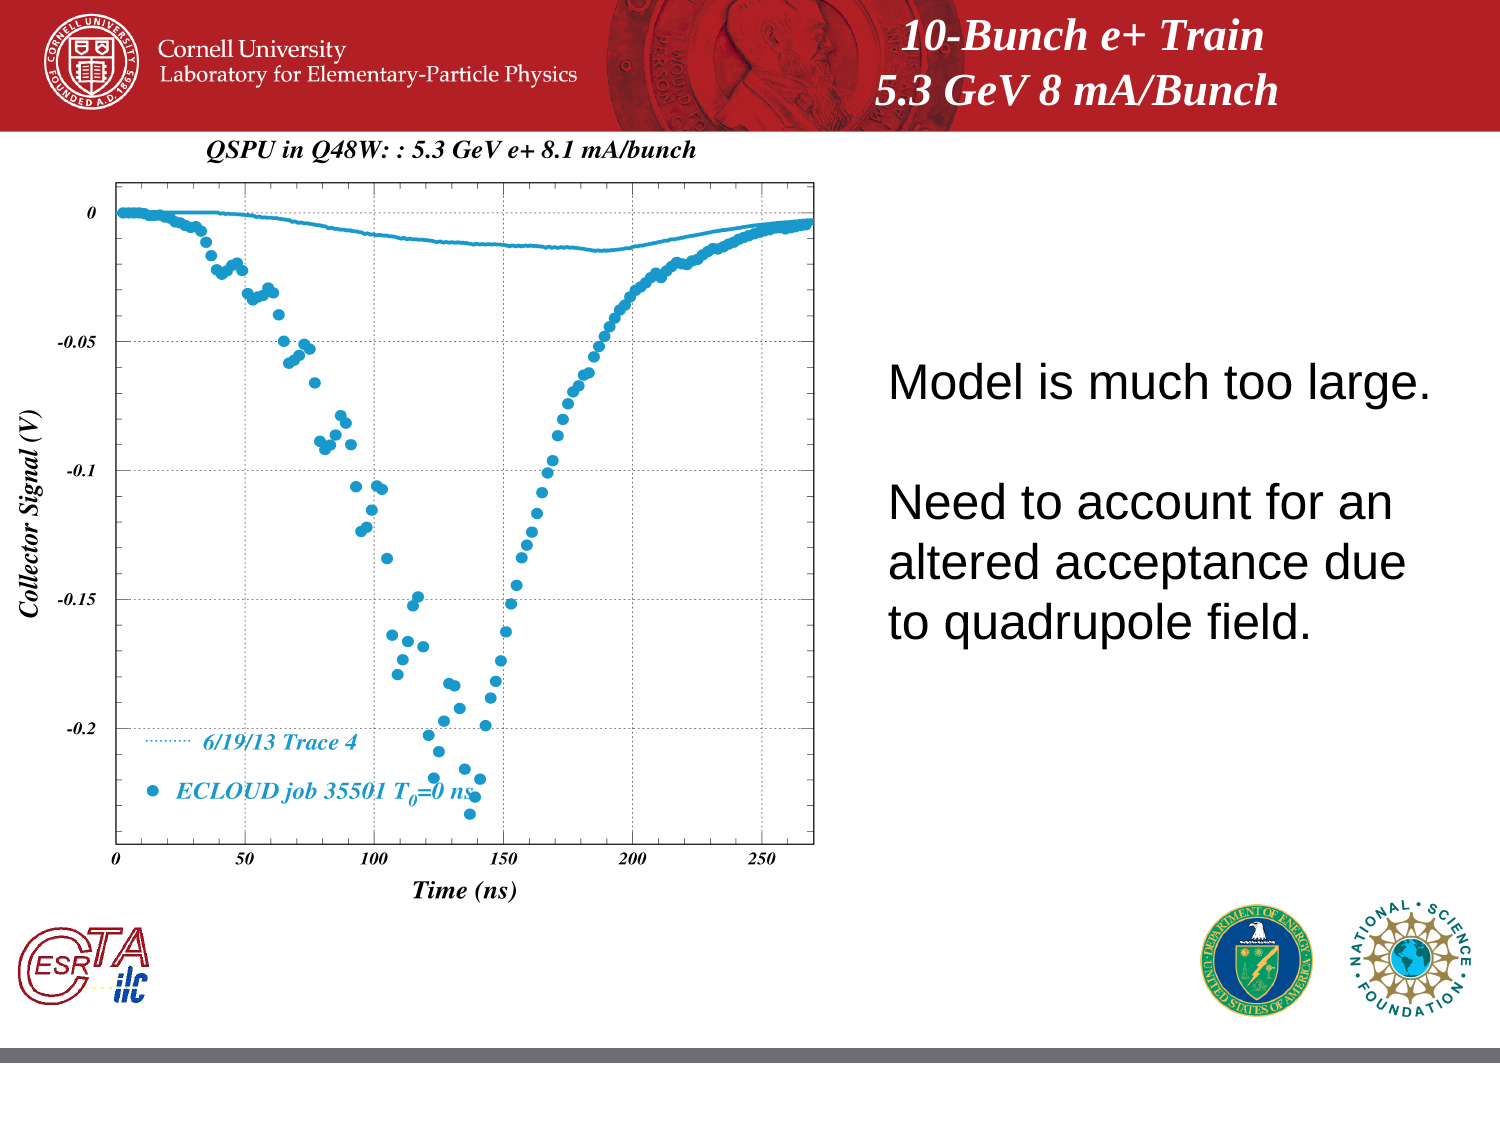

# 10-Bunch e+ Train 5.3 GeV 8 mA/Bunch
Model is much too large.
Need to account for an altered acceptance due to quadrupole field.